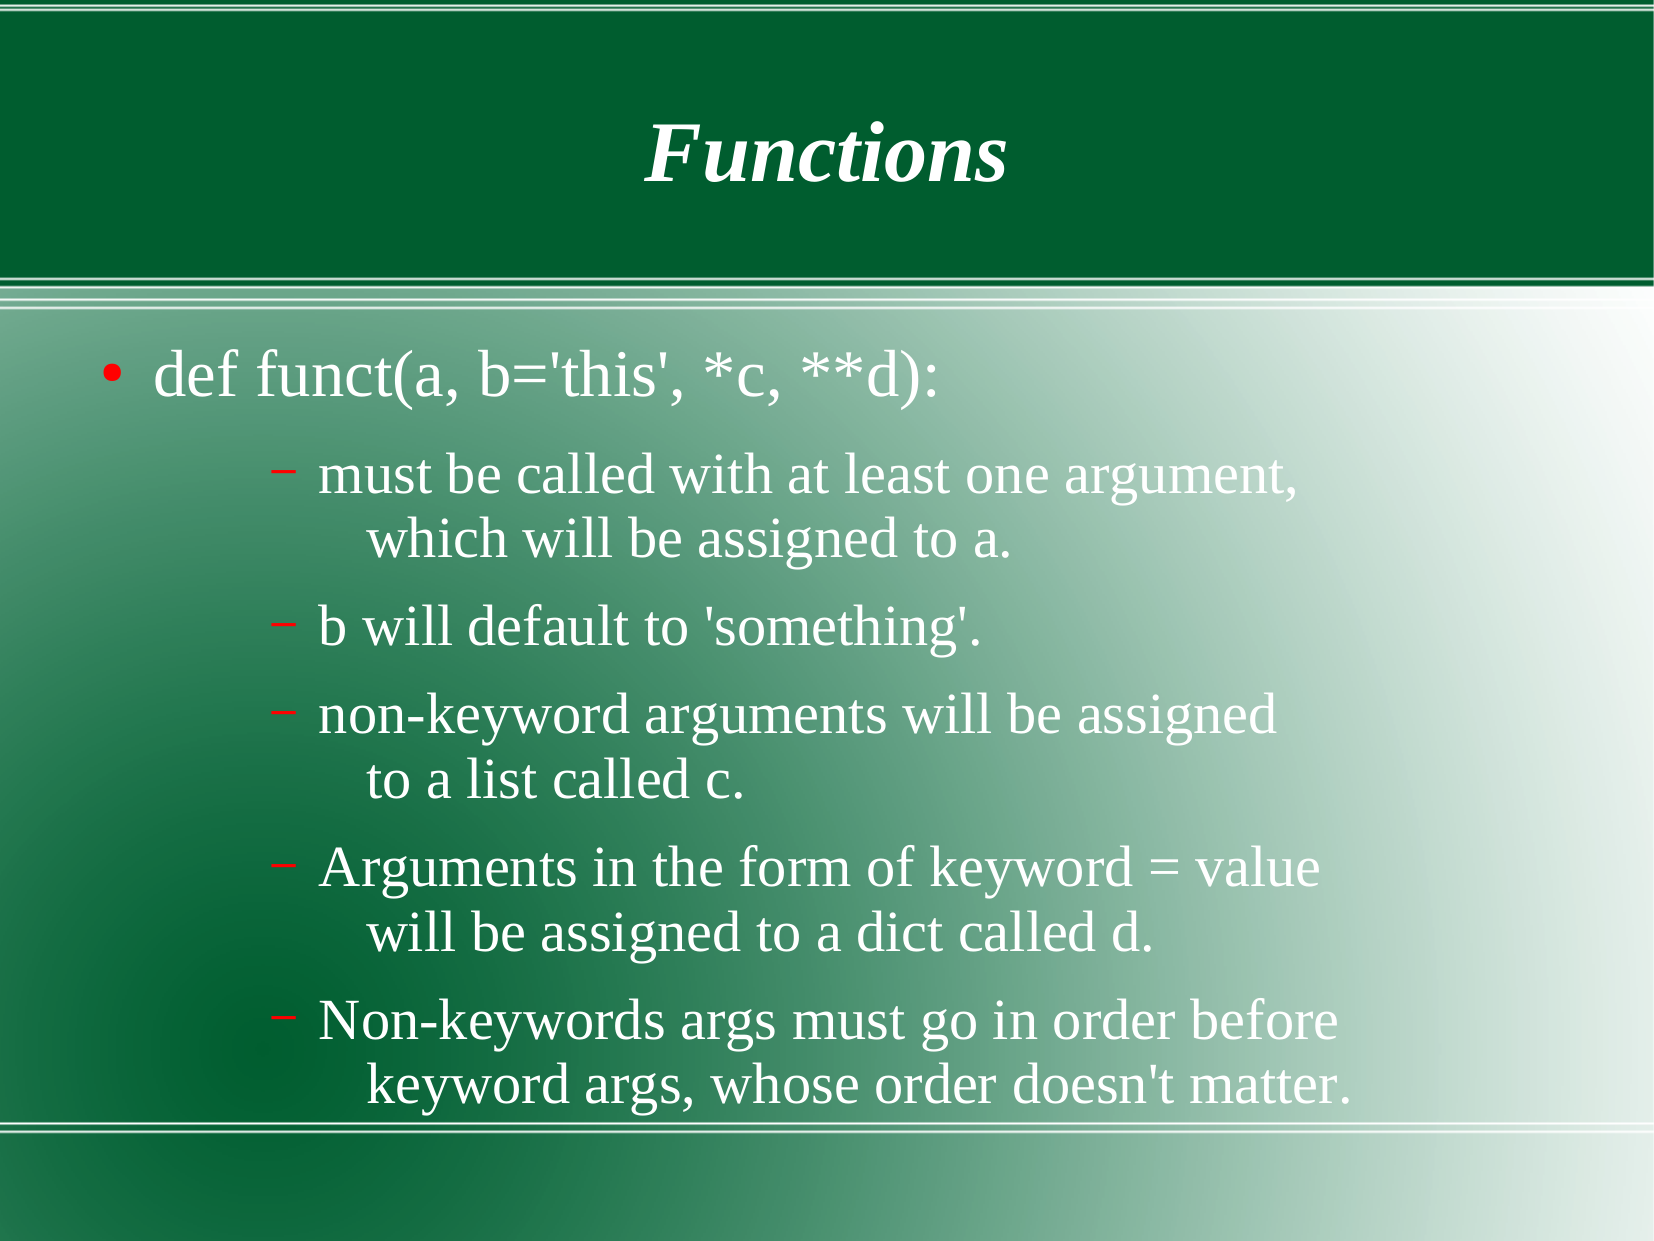

# Functions
def funct(a, b='this', *c, **d):
must be called with at least one argument,
which will be assigned to a.
b will default to 'something'.
non-keyword arguments will be assigned
to a list called c.
Arguments in the form of keyword = value
will be assigned to a dict called d.
Non-keywords args must go in order before
keyword args, whose order doesn't matter.